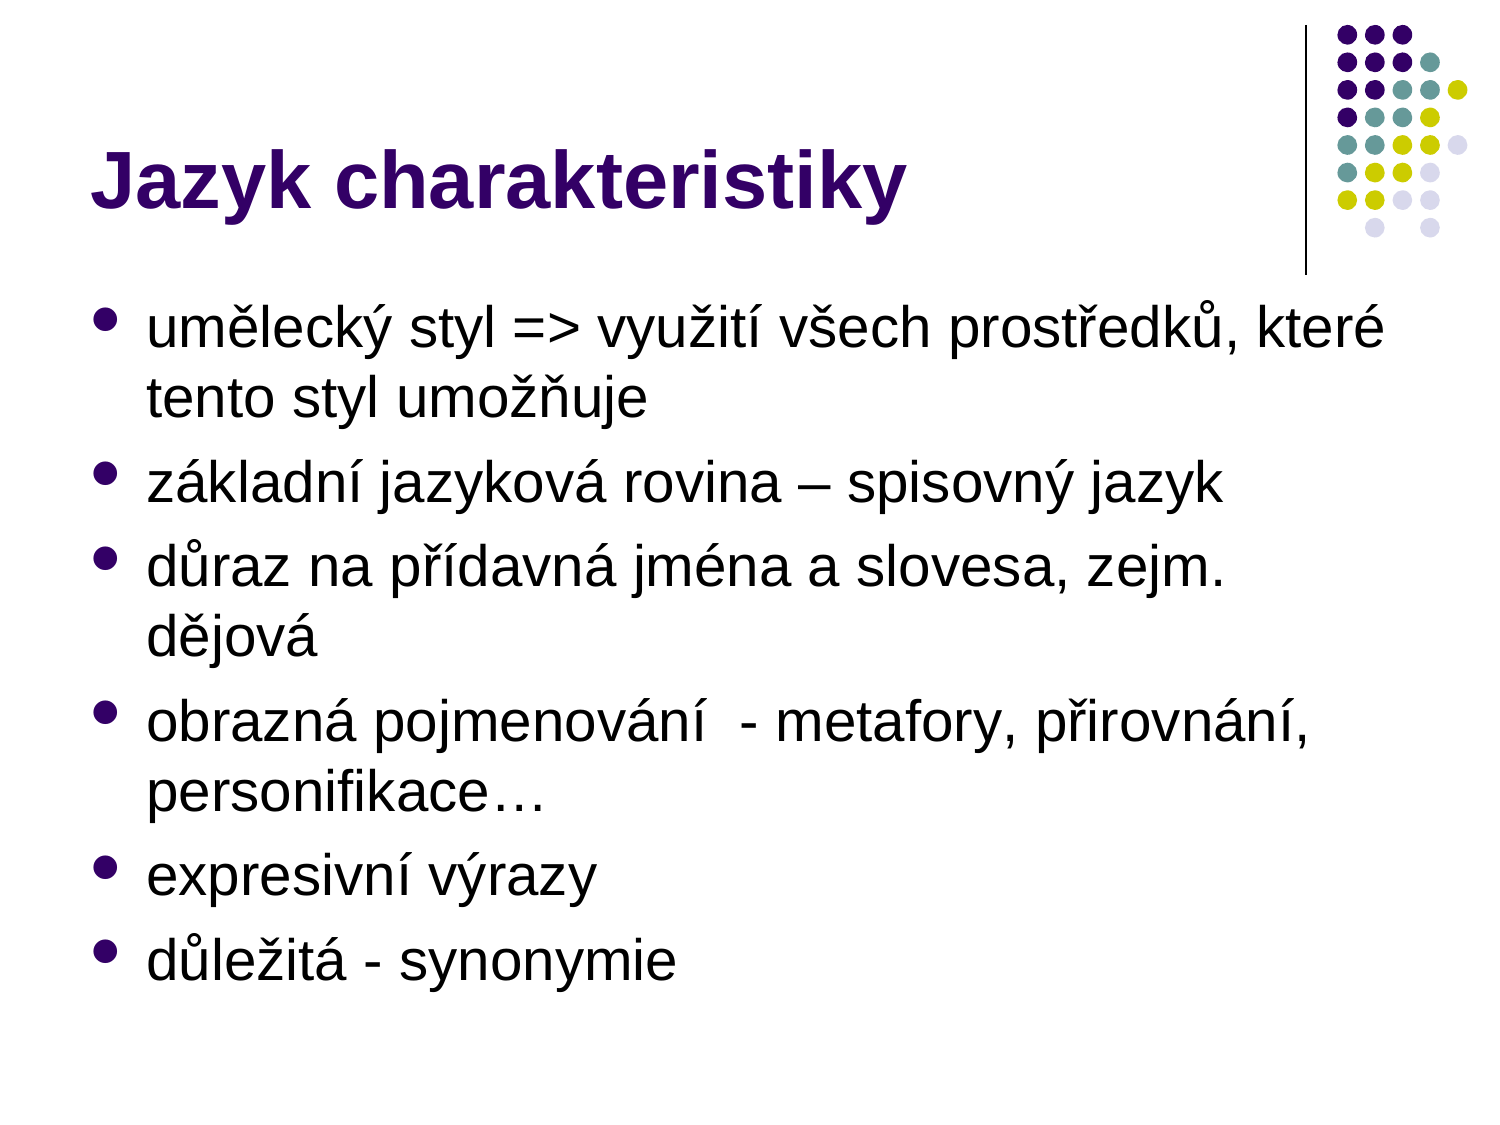

# Jazyk charakteristiky
umělecký styl => využití všech prostředků, které tento styl umožňuje
základní jazyková rovina – spisovný jazyk
důraz na přídavná jména a slovesa, zejm. dějová
obrazná pojmenování - metafory, přirovnání, personifikace…
expresivní výrazy
důležitá - synonymie